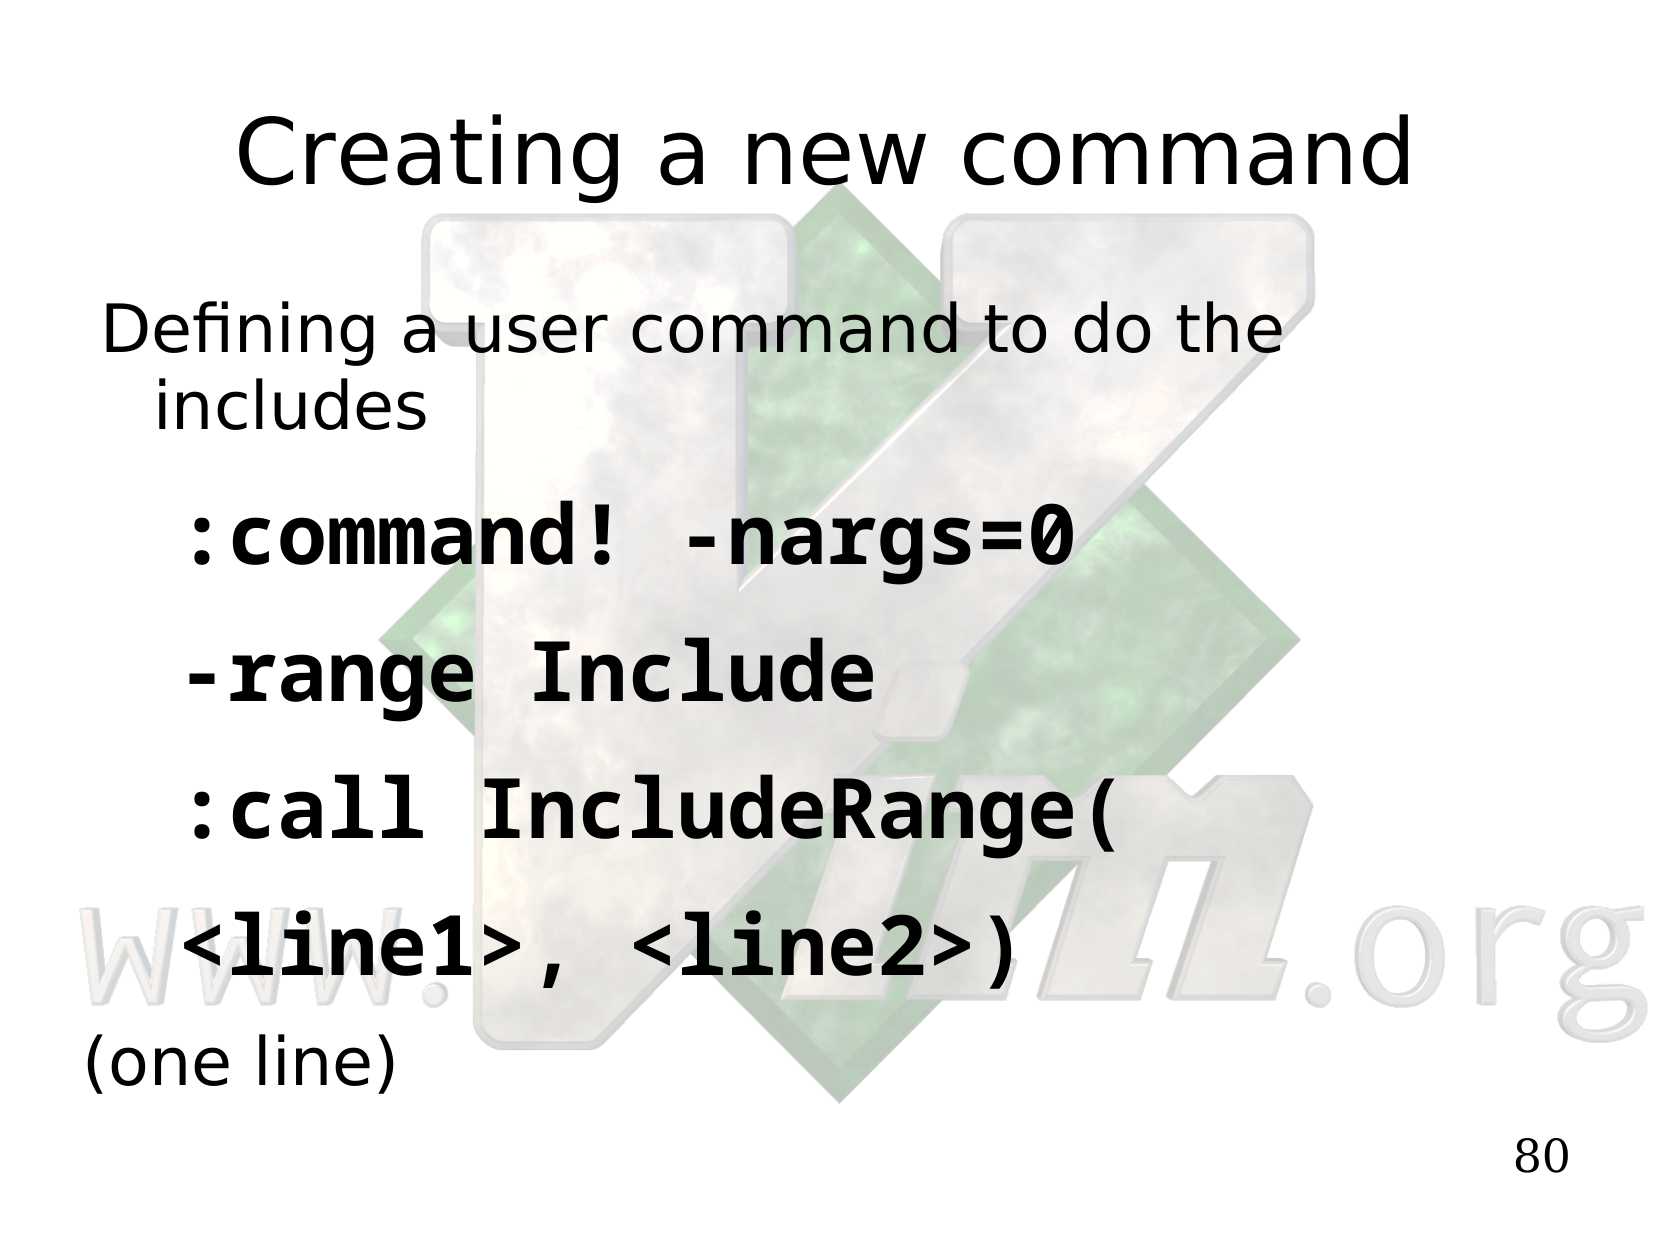

# Creating a new command
Defining a user command to do the includes
:command! -nargs=0
-range Include
:call IncludeRange(
<line1>, <line2>)
(one line)
80